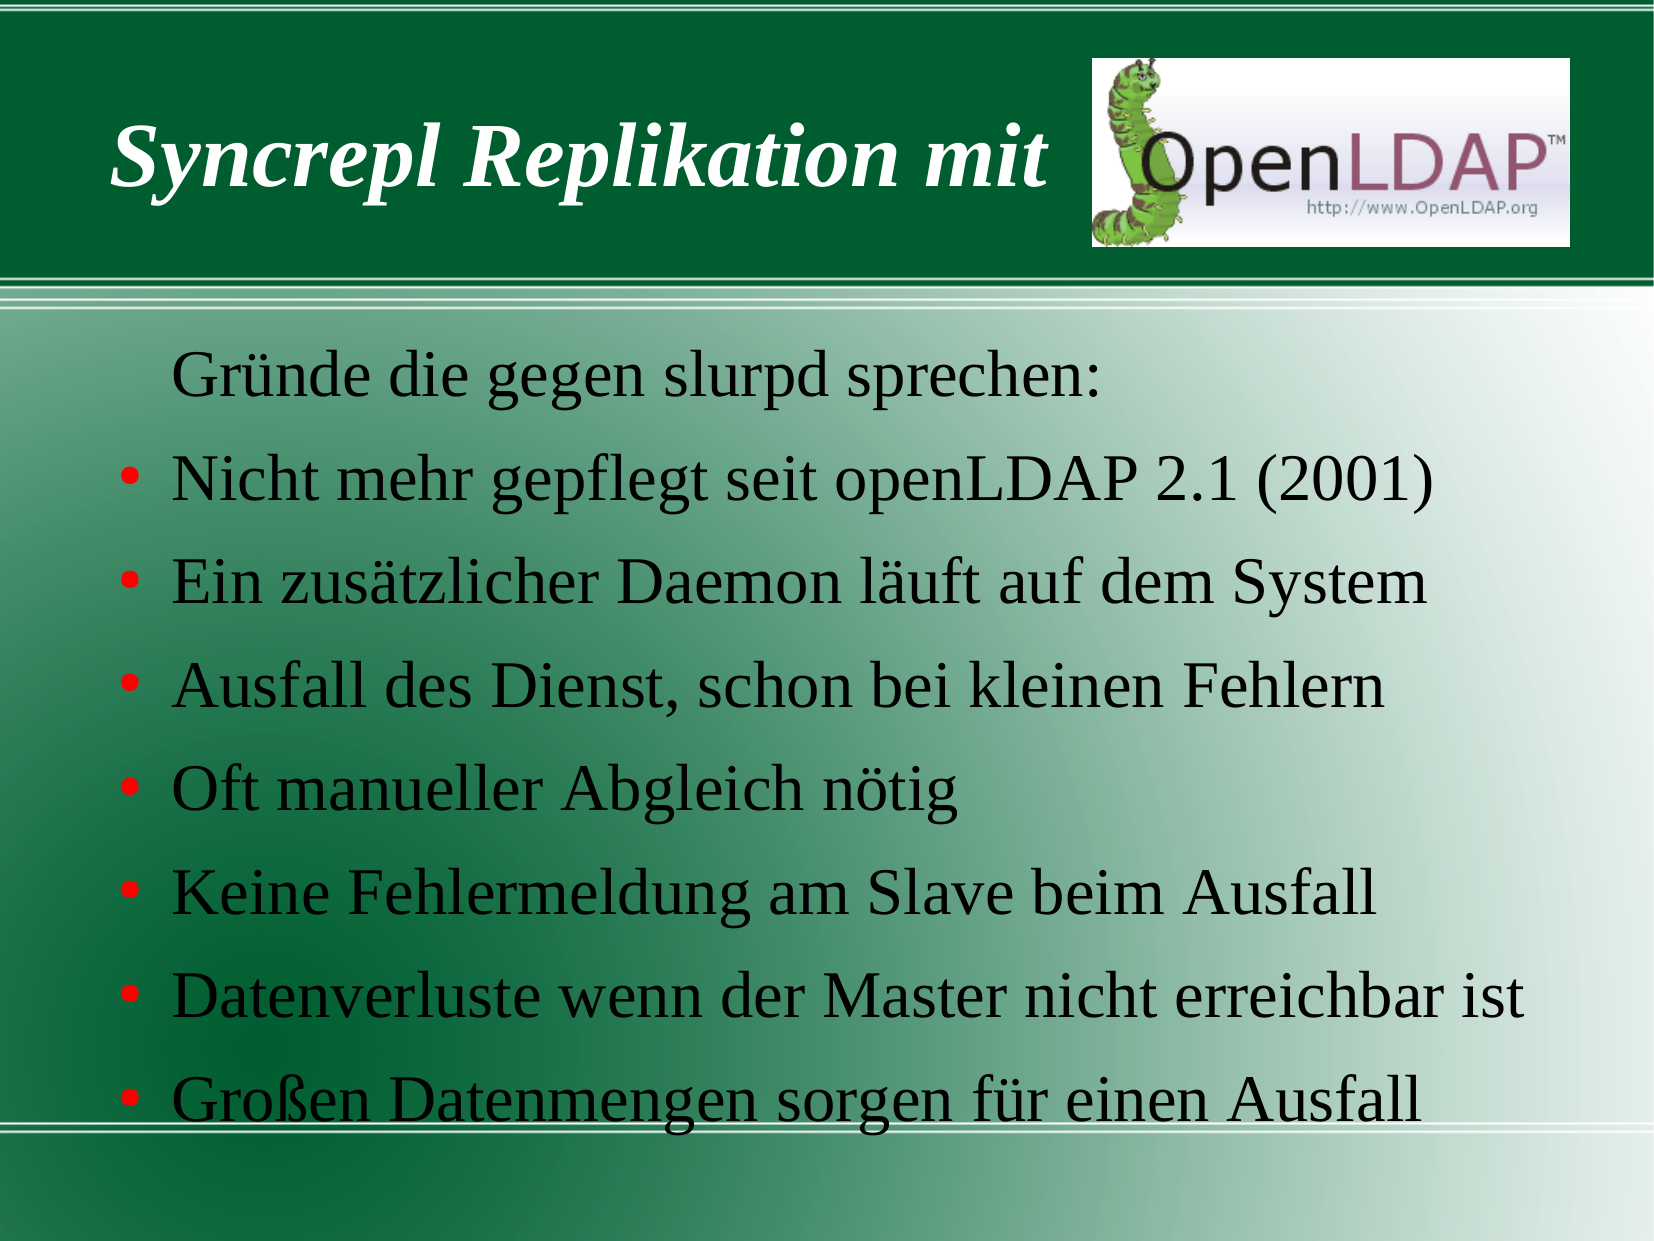

# Syncrepl Replikation mit
Gründe die gegen slurpd sprechen:
Nicht mehr gepflegt seit openLDAP 2.1 (2001)
Ein zusätzlicher Daemon läuft auf dem System
Ausfall des Dienst, schon bei kleinen Fehlern
Oft manueller Abgleich nötig
Keine Fehlermeldung am Slave beim Ausfall
Datenverluste wenn der Master nicht erreichbar ist
Großen Datenmengen sorgen für einen Ausfall